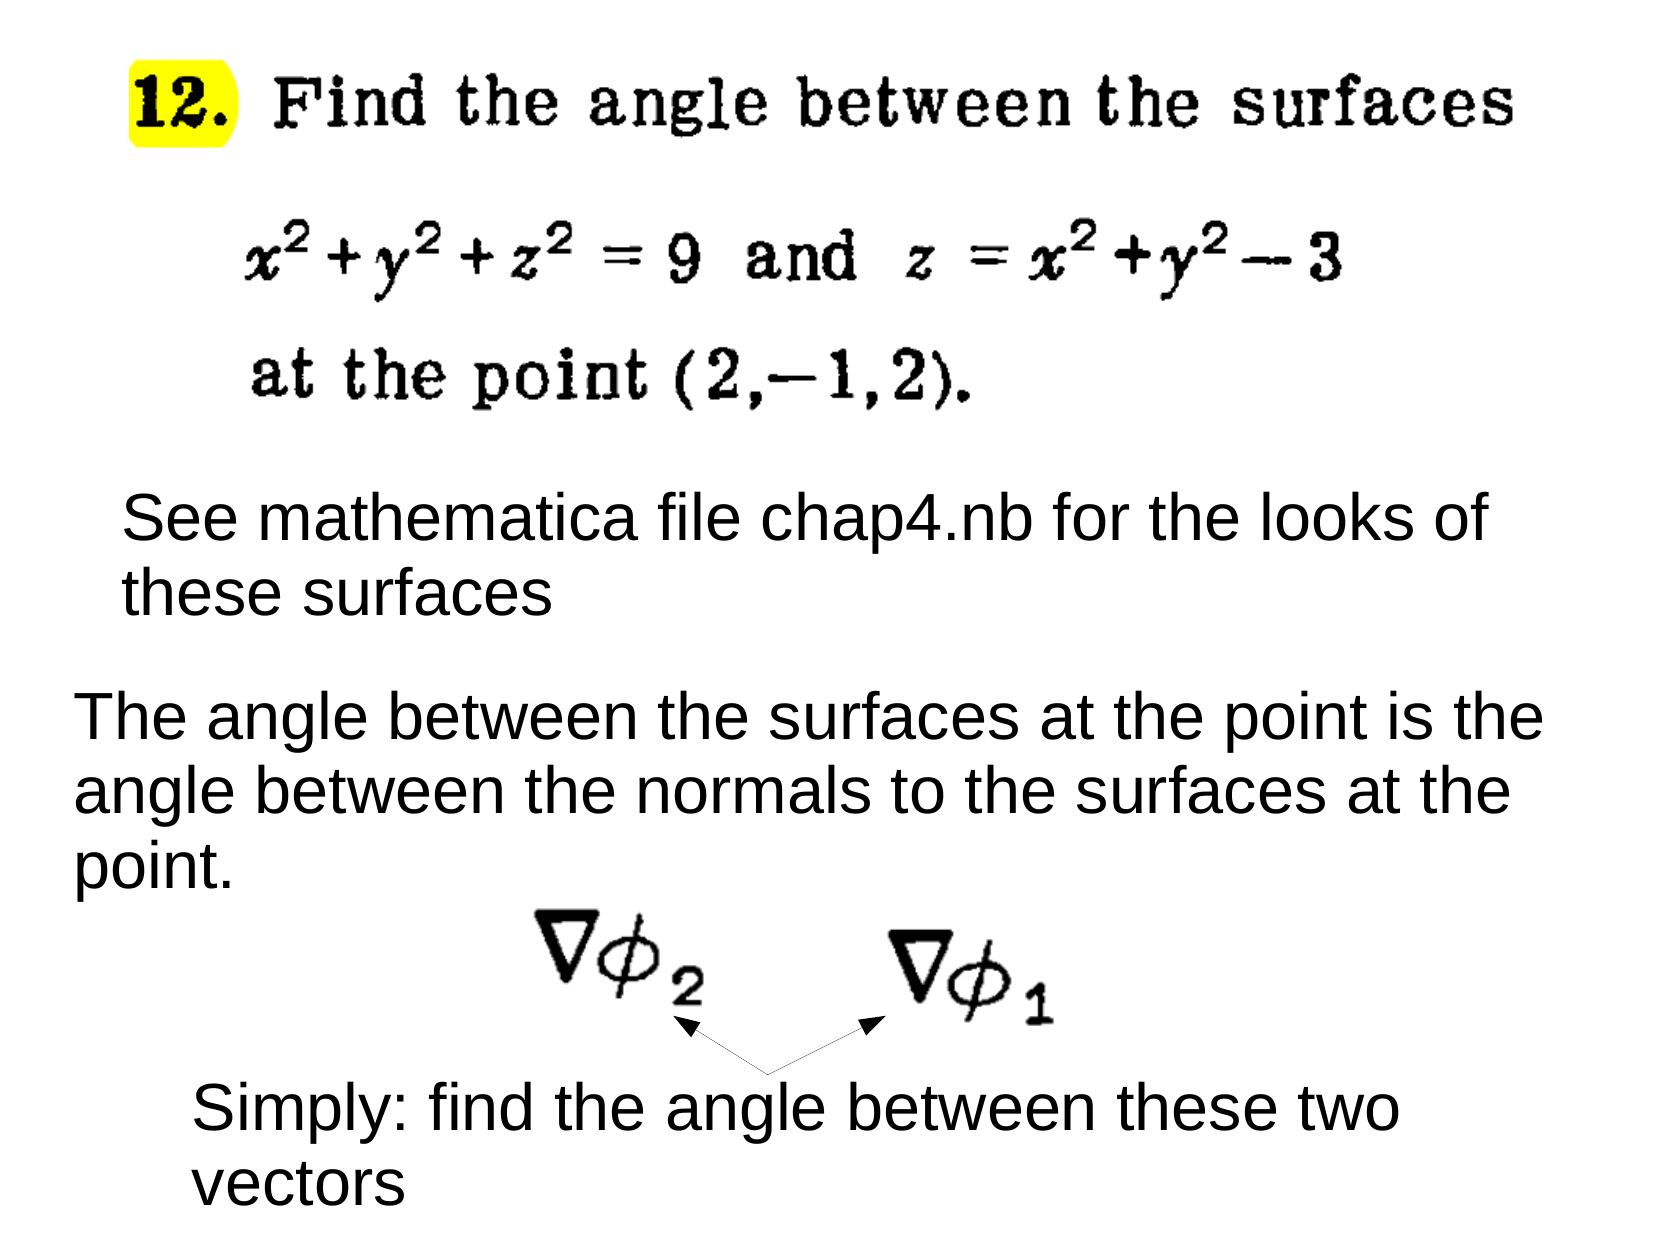

See mathematica file chap4.nb for the looks of these surfaces
The angle between the surfaces at the point is the angle between the normals to the surfaces at the
point.
Simply: find the angle between these two vectors